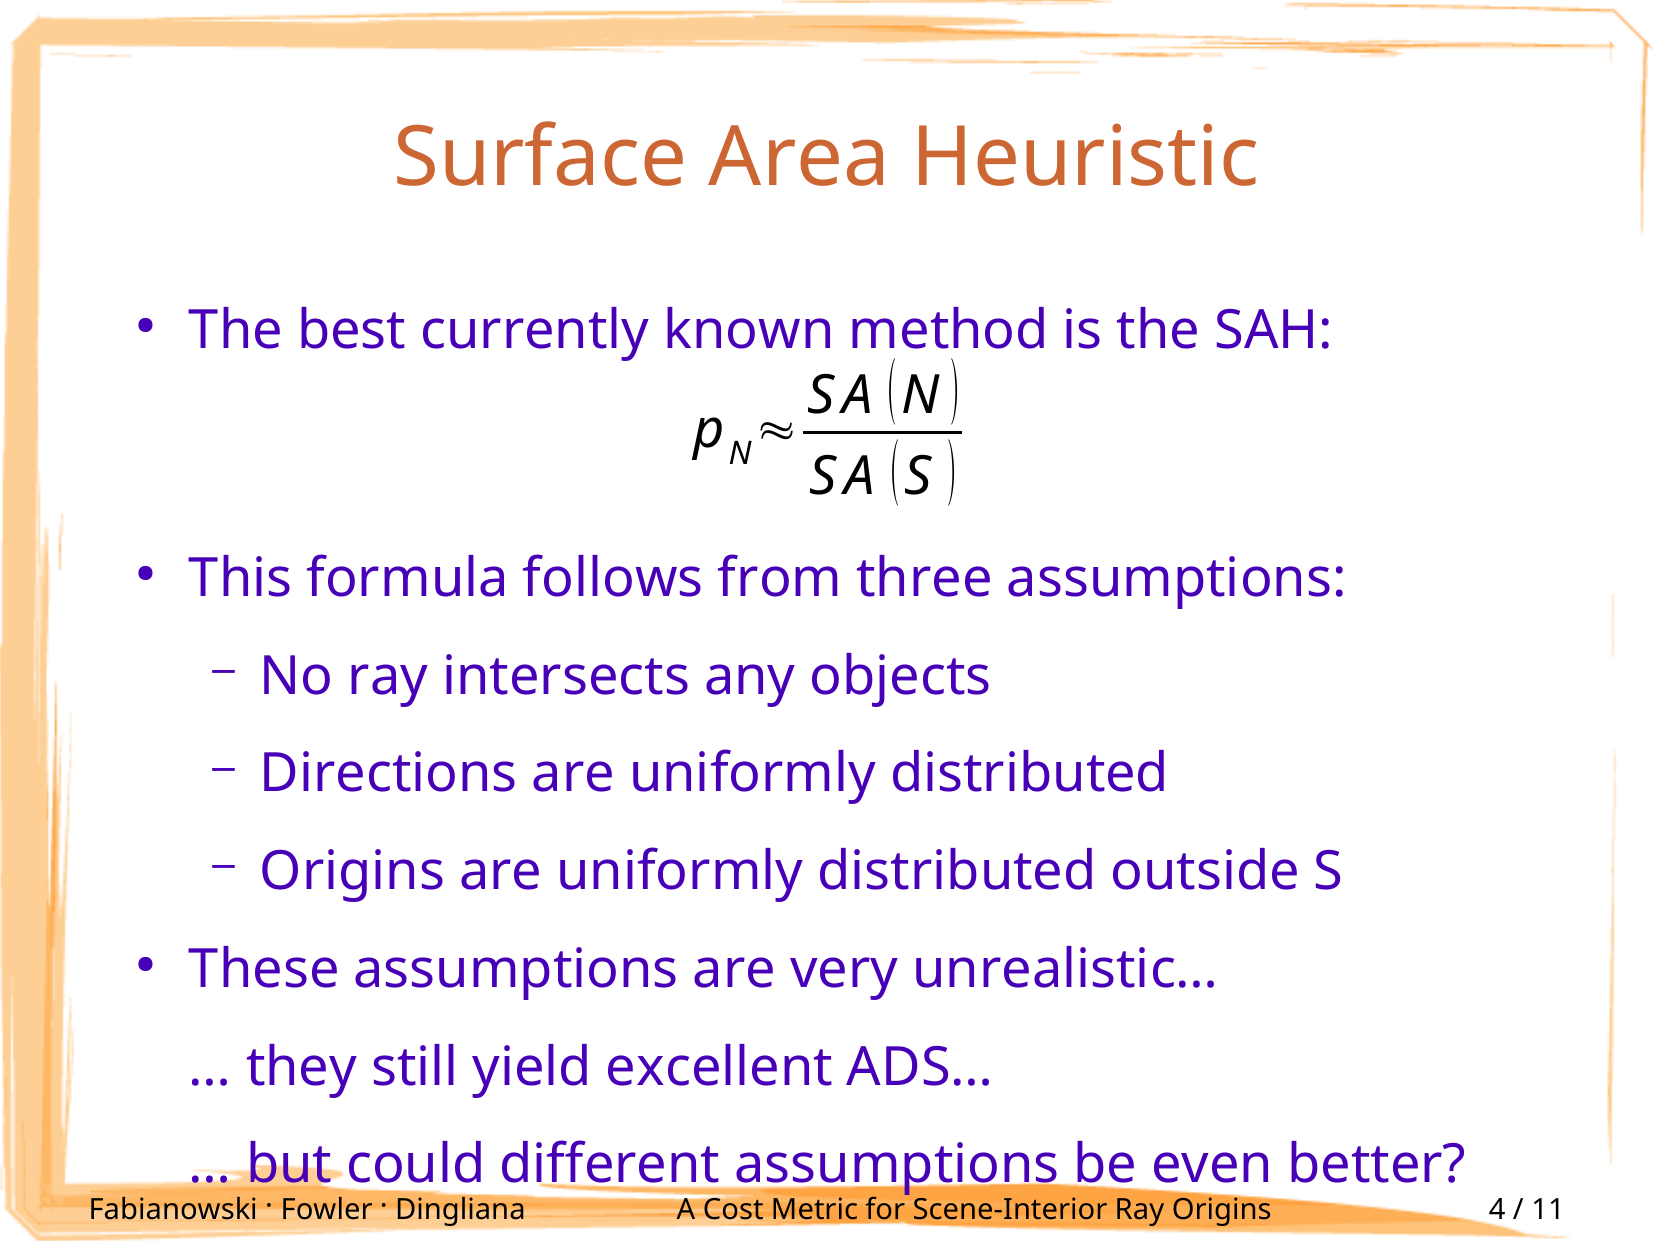

# Surface Area Heuristic
The best currently known method is the SAH:
This formula follows from three assumptions:
No ray intersects any objects
Directions are uniformly distributed
Origins are uniformly distributed outside S
These assumptions are very unrealistic…
… they still yield excellent ADS…
… but could different assumptions be even better?